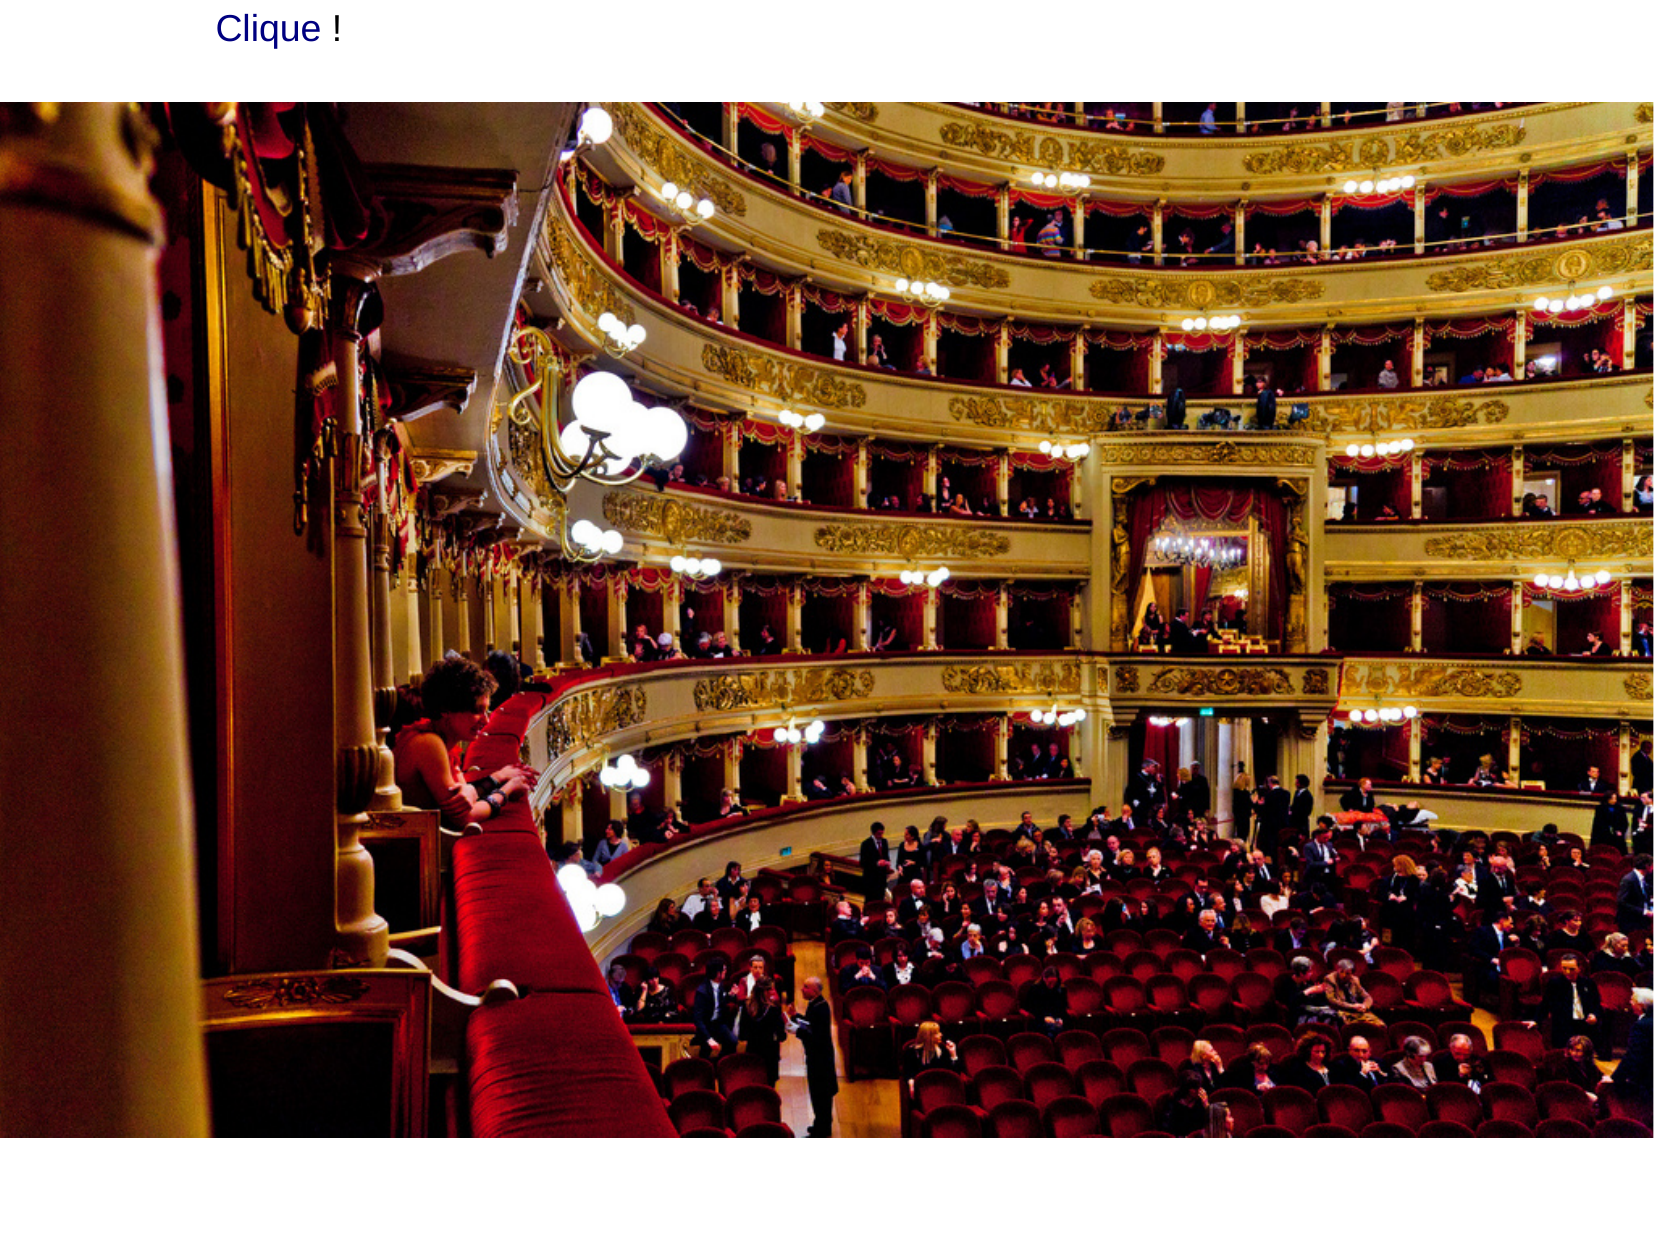

Clique !
# Les différentes visions : œuvres engagées